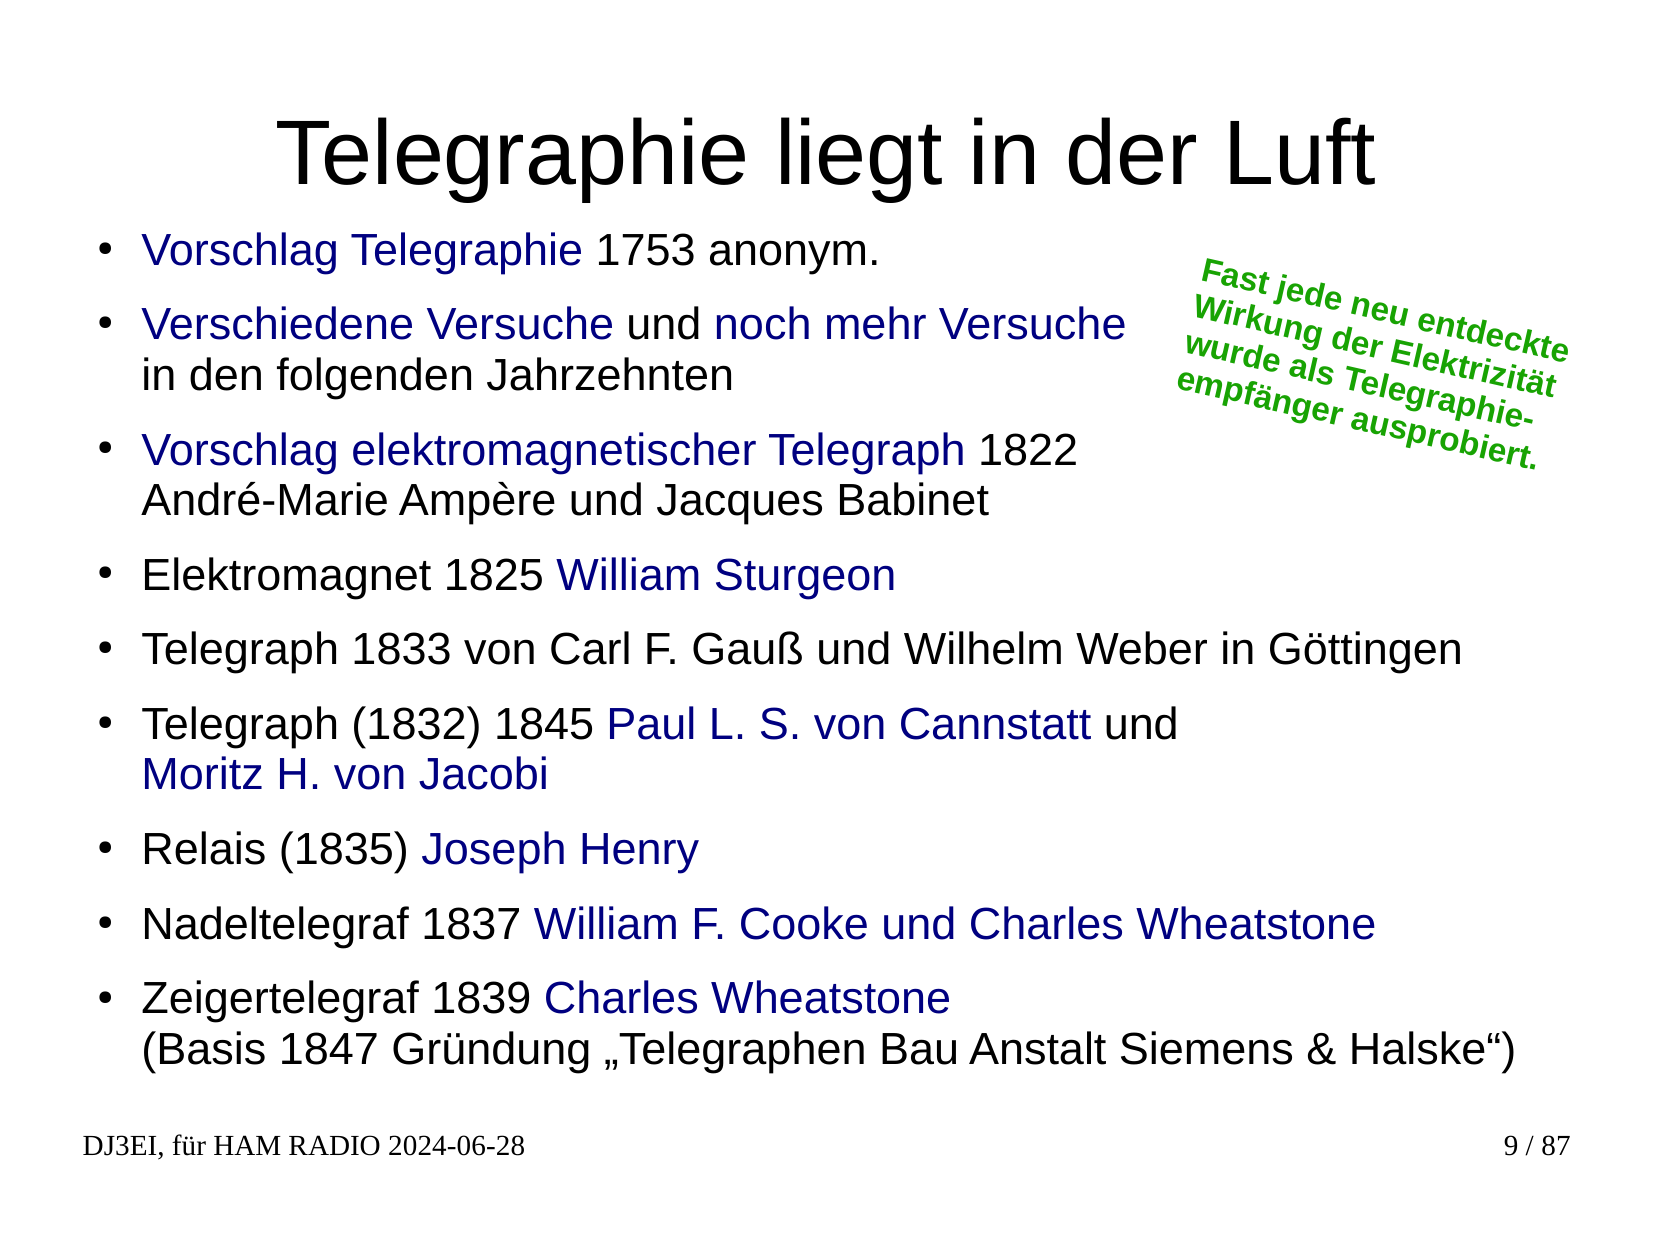

# Telegraphie liegt in der Luft
Vorschlag Telegraphie 1753 anonym.
Verschiedene Versuche und noch mehr Versuche
in den folgenden Jahrzehnten
Vorschlag elektromagnetischer Telegraph 1822
André-Marie Ampère und Jacques Babinet
Elektromagnet 1825 William Sturgeon
Telegraph 1833 von Carl F. Gauß und Wilhelm Weber in Göttingen
Telegraph (1832) 1845 Paul L. S. von Cannstatt und Moritz H. von Jacobi
Relais (1835) Joseph Henry
Nadeltelegraf 1837 William F. Cooke und Charles Wheatstone
Zeigertelegraf 1839 Charles Wheatstone
(Basis 1847 Gründung „Telegraphen Bau Anstalt Siemens & Halske“)
Fast jede neu entdeckte
Wirkung der Elektrizität
wurde als Telegraphie-
empfänger ausprobiert.
9